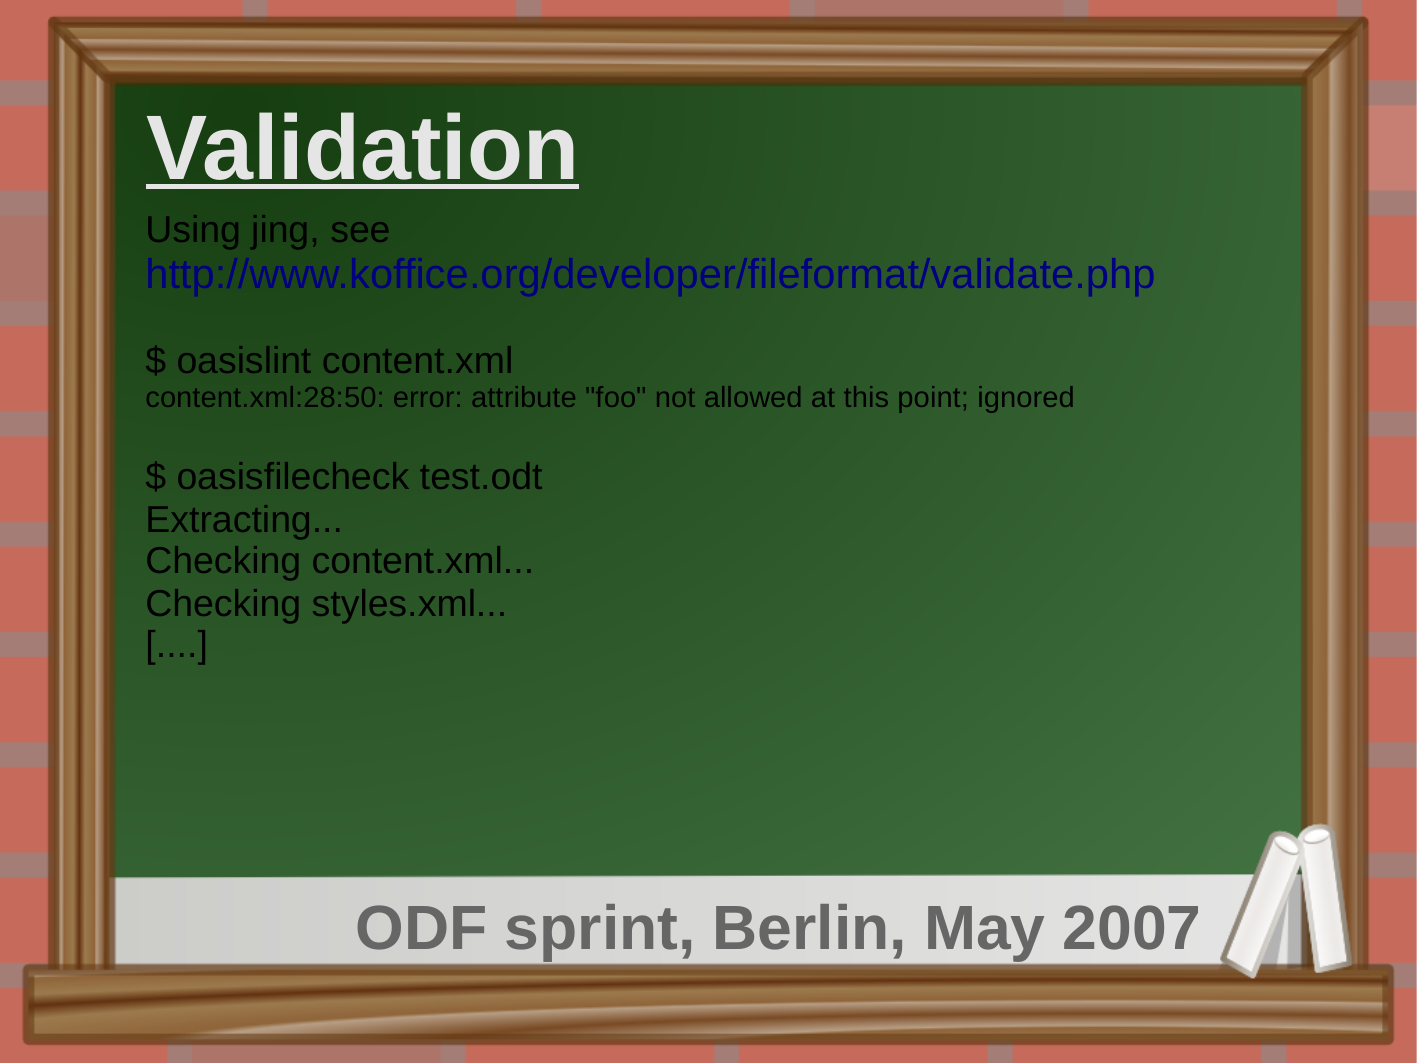

Validation
Using jing, see
http://www.koffice.org/developer/fileformat/validate.php
$ oasislint content.xml
content.xml:28:50: error: attribute "foo" not allowed at this point; ignored
$ oasisfilecheck test.odt
Extracting...
Checking content.xml...
Checking styles.xml...
[....]